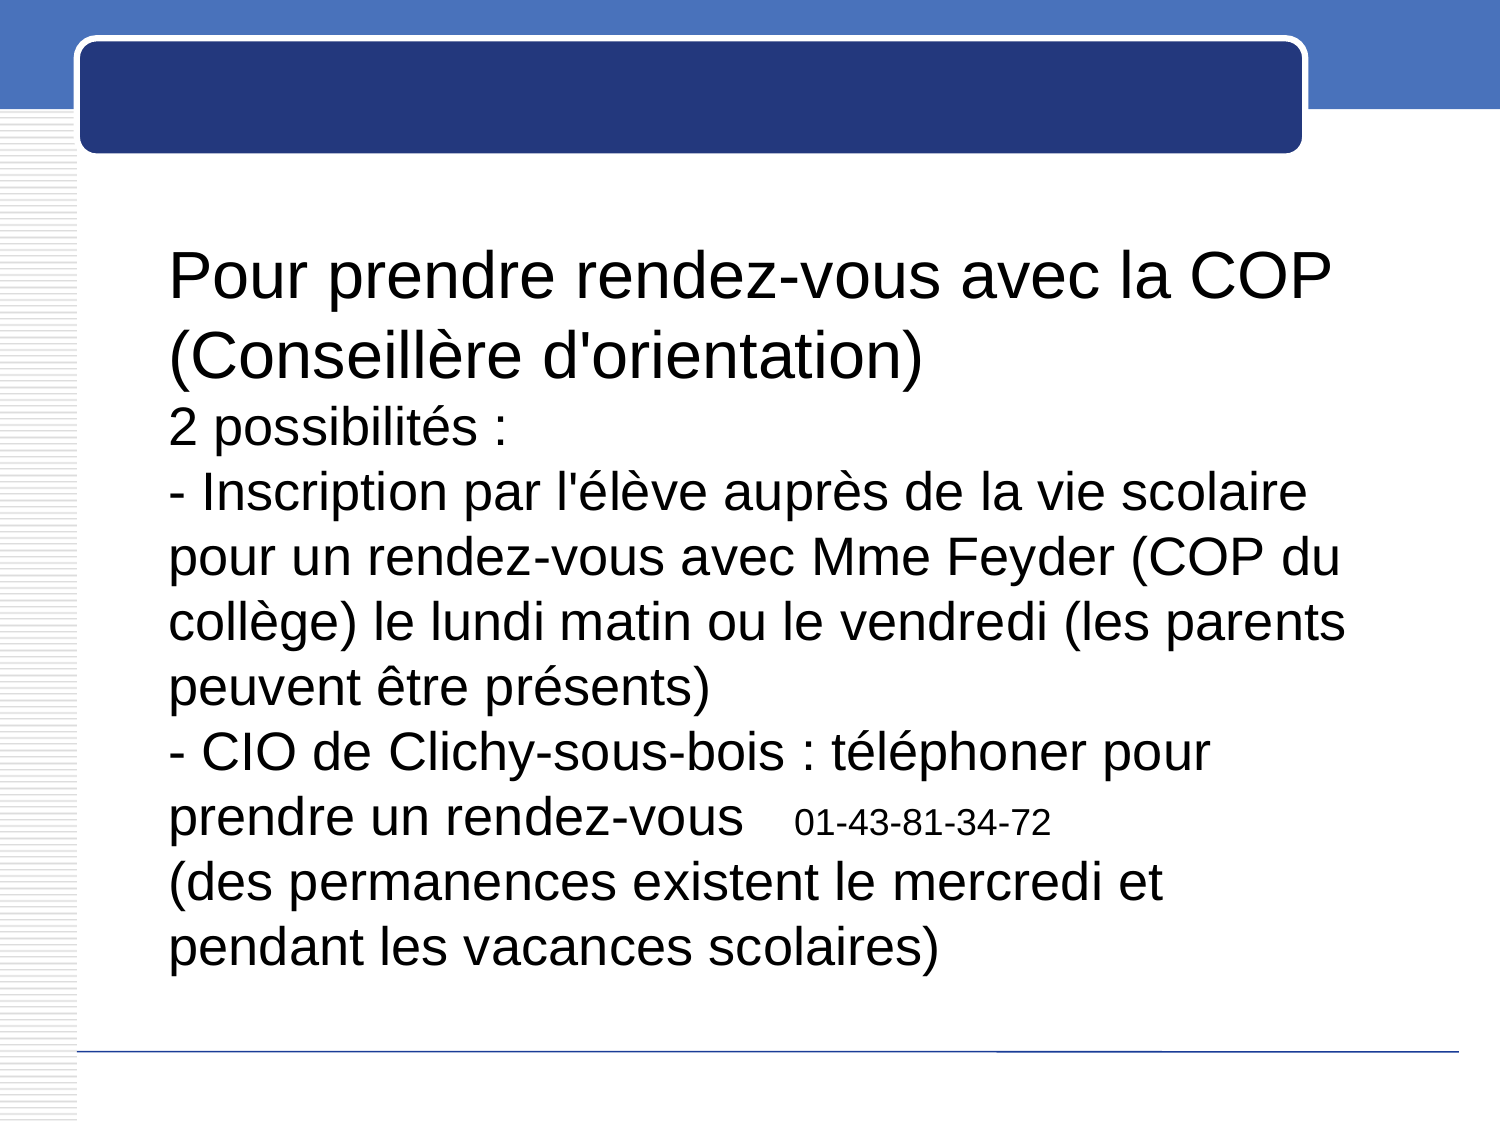

Pour prendre rendez-vous avec la COP (Conseillère d'orientation)
2 possibilités :
- Inscription par l'élève auprès de la vie scolaire pour un rendez-vous avec Mme Feyder (COP du collège) le lundi matin ou le vendredi (les parents peuvent être présents)
- CIO de Clichy-sous-bois : téléphoner pour prendre un rendez-vous
(des permanences existent le mercredi et pendant les vacances scolaires)
01-43-81-34-72